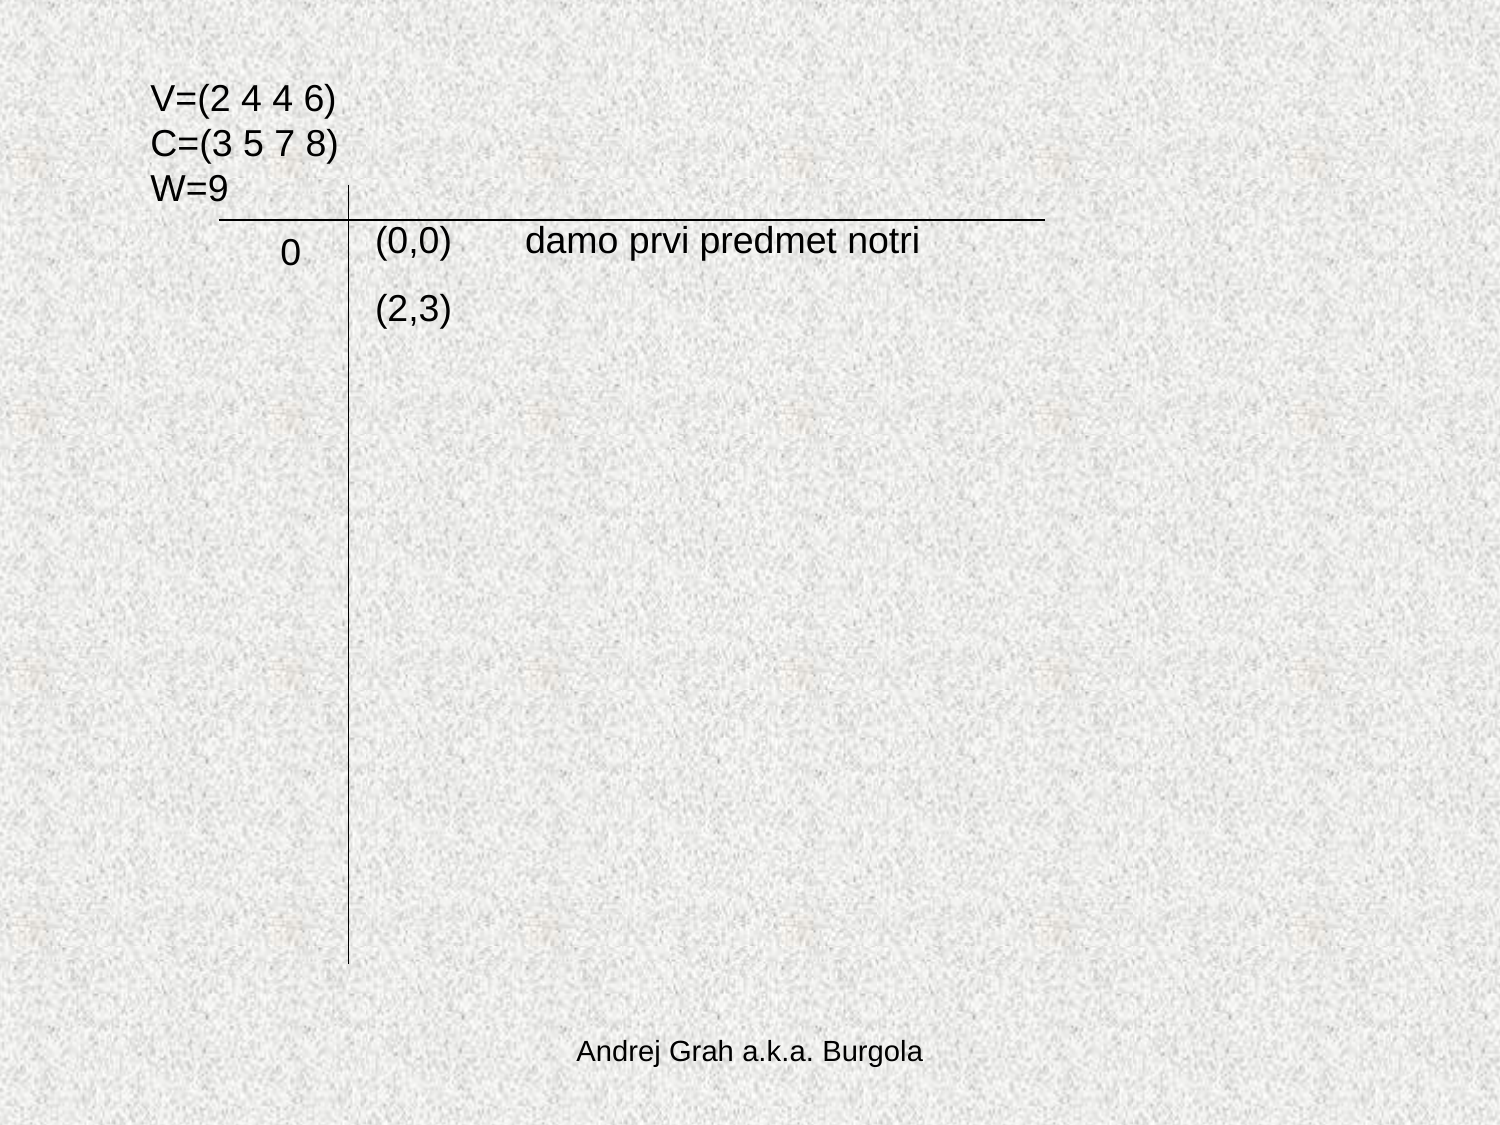

V=(2 4 4 6)
C=(3 5 7 8)
W=9
(0,0) 	damo prvi predmet notri
(2,3)
0
Andrej Grah a.k.a. Burgola